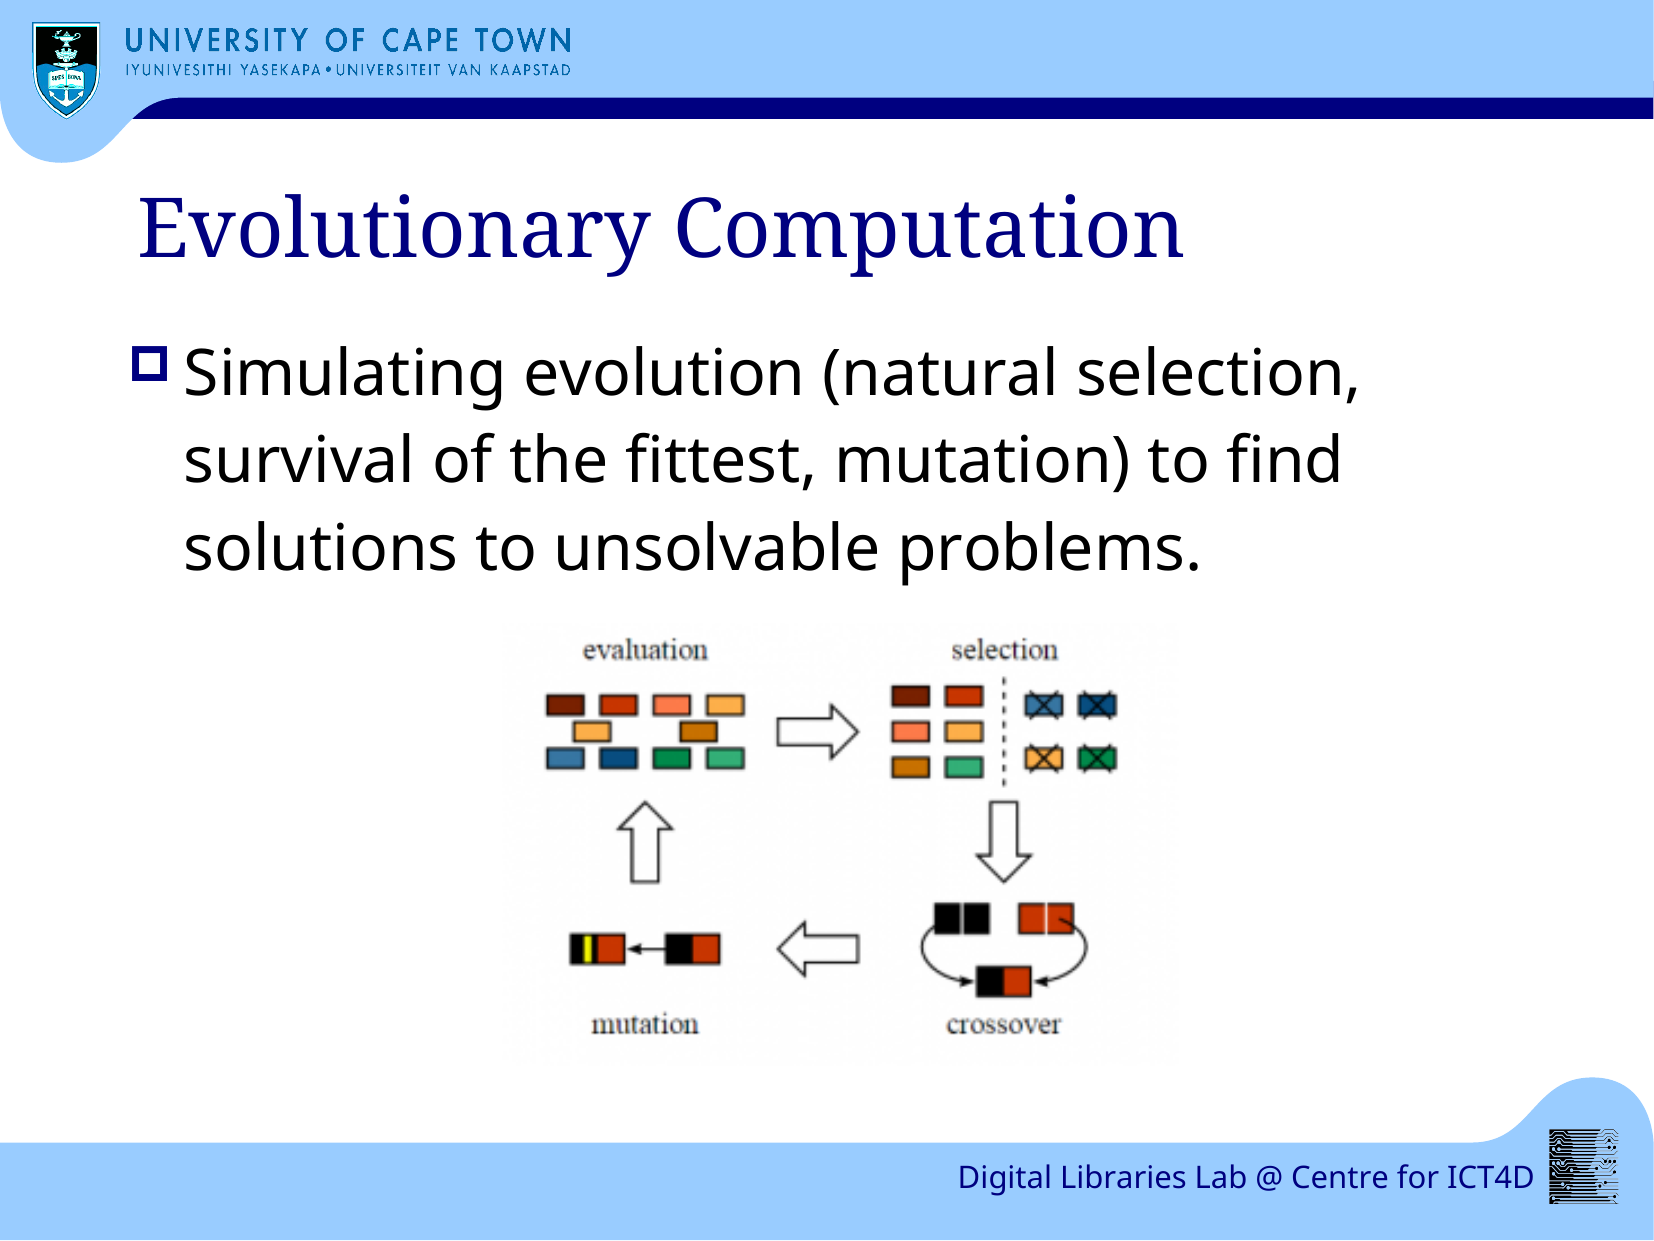

# Evolutionary Computation
Simulating evolution (natural selection, survival of the fittest, mutation) to find solutions to unsolvable problems.